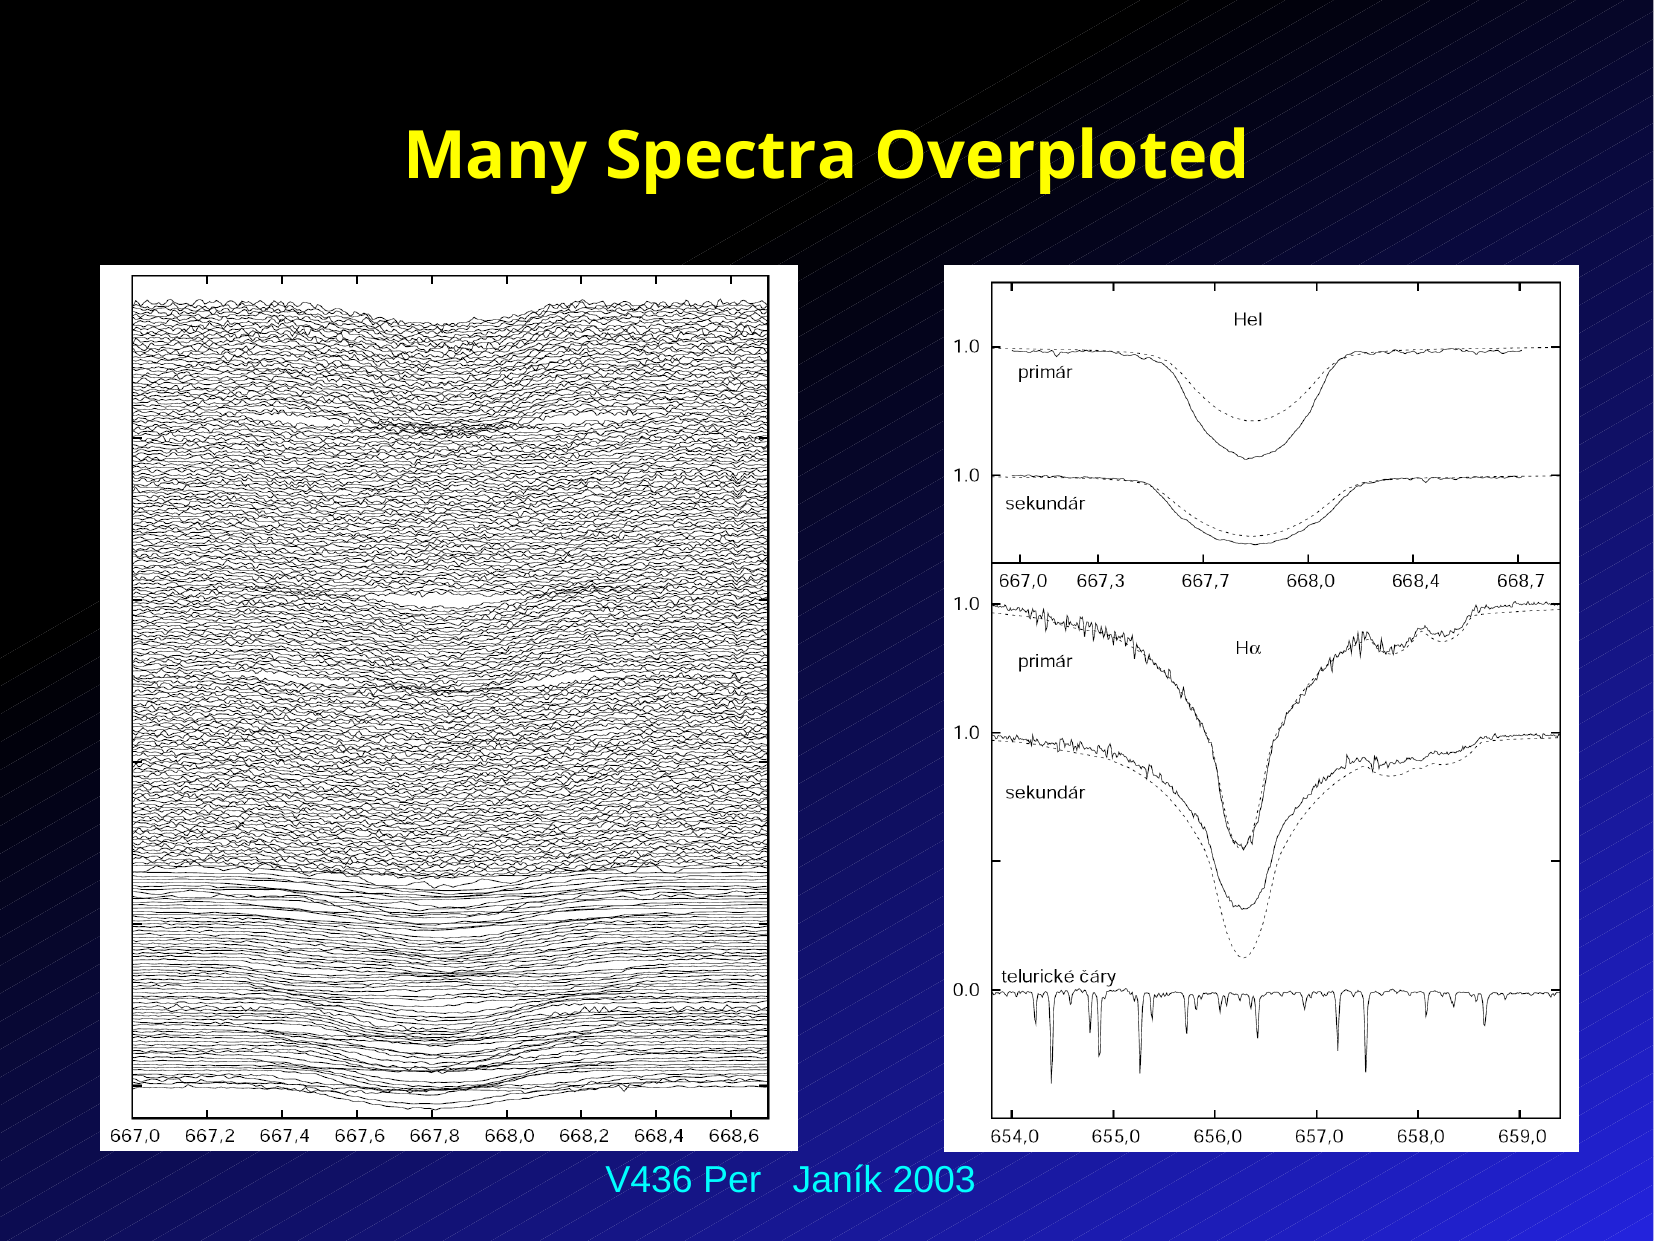

# Many Spectra Overploted
V436 Per Janík 2003